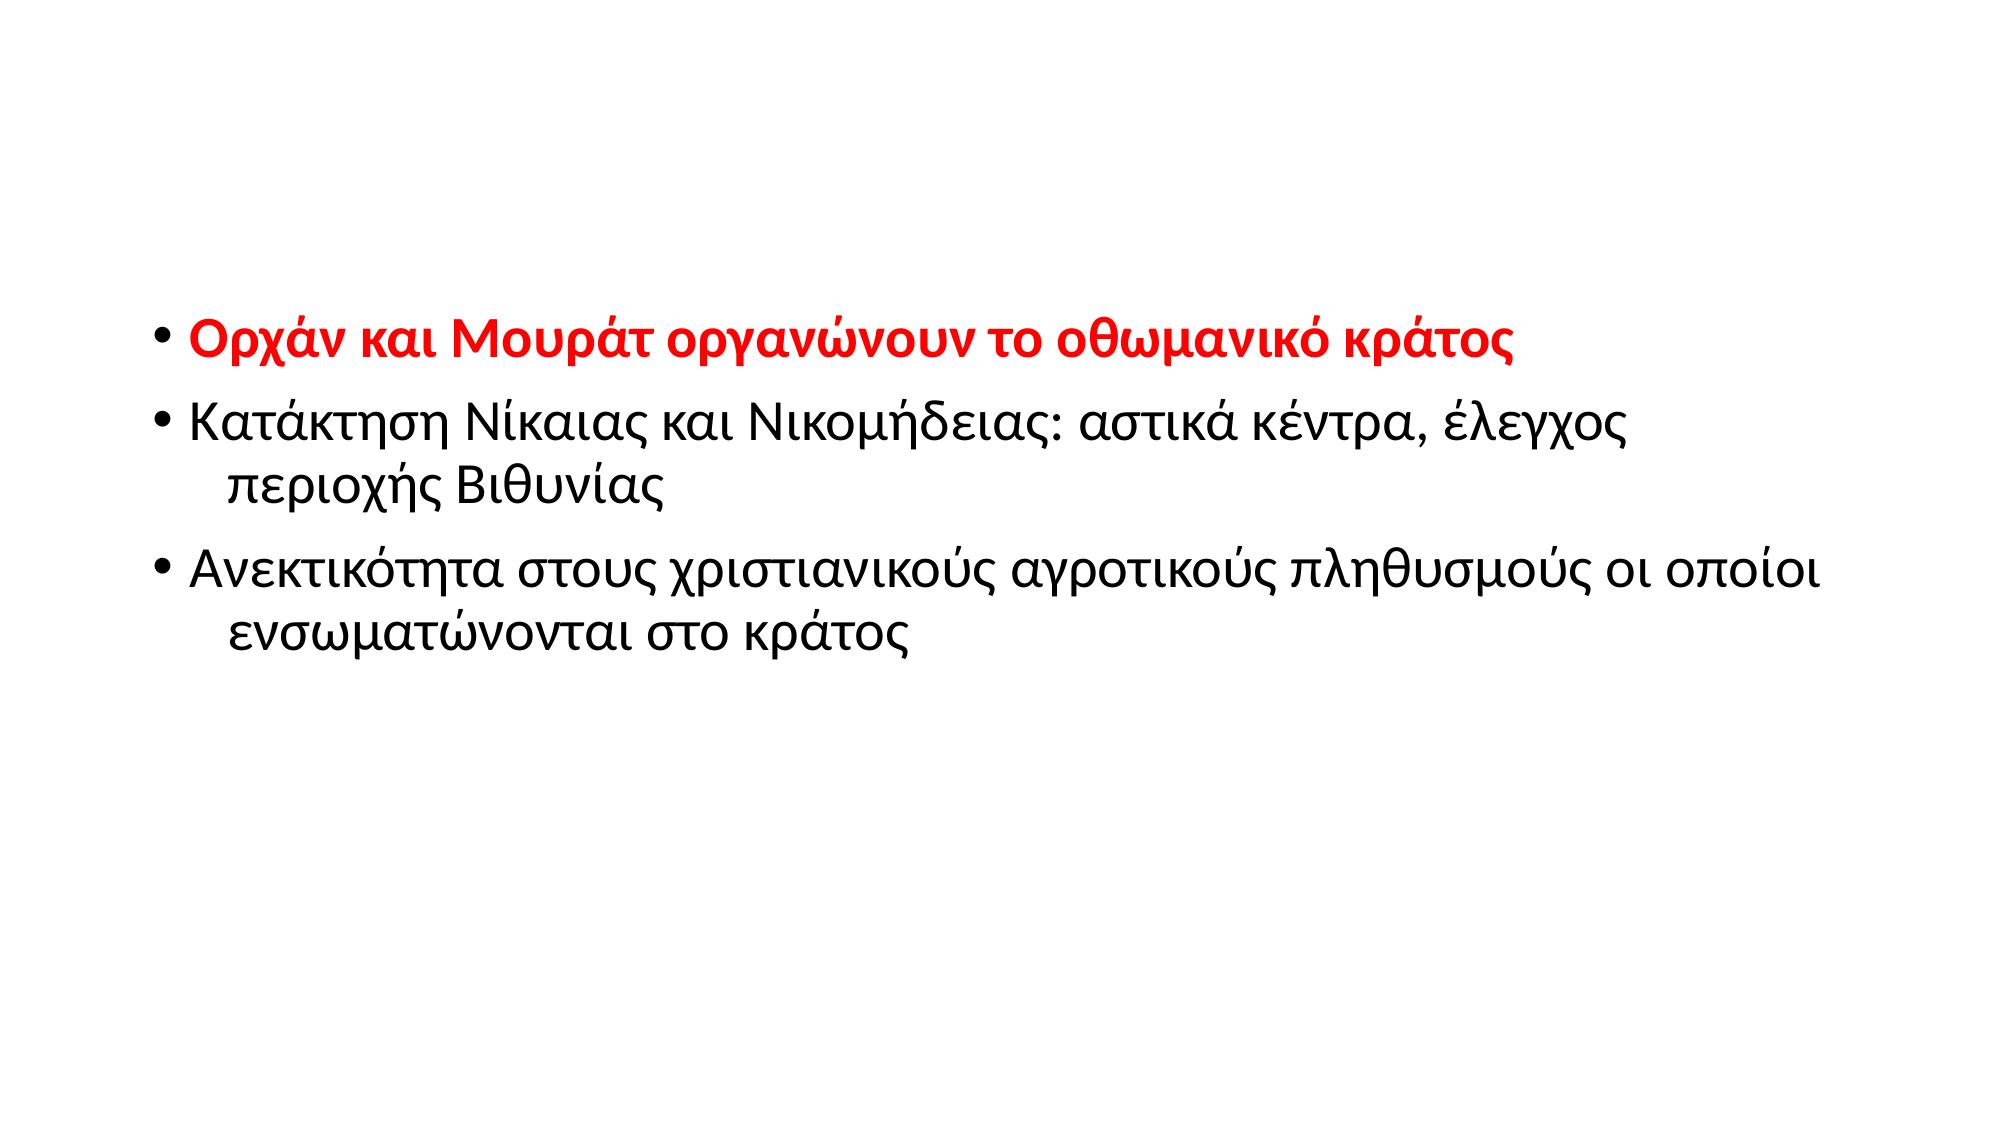

#
Ορχάν και Μουράτ οργανώνουν το οθωμανικό κράτος
Κατάκτηση Νίκαιας και Νικομήδειας: αστικά κέντρα, έλεγχος περιοχής Βιθυνίας
Ανεκτικότητα στους χριστιανικούς αγροτικούς πληθυσμούς οι οποίοι ενσωματώνονται στο κράτος